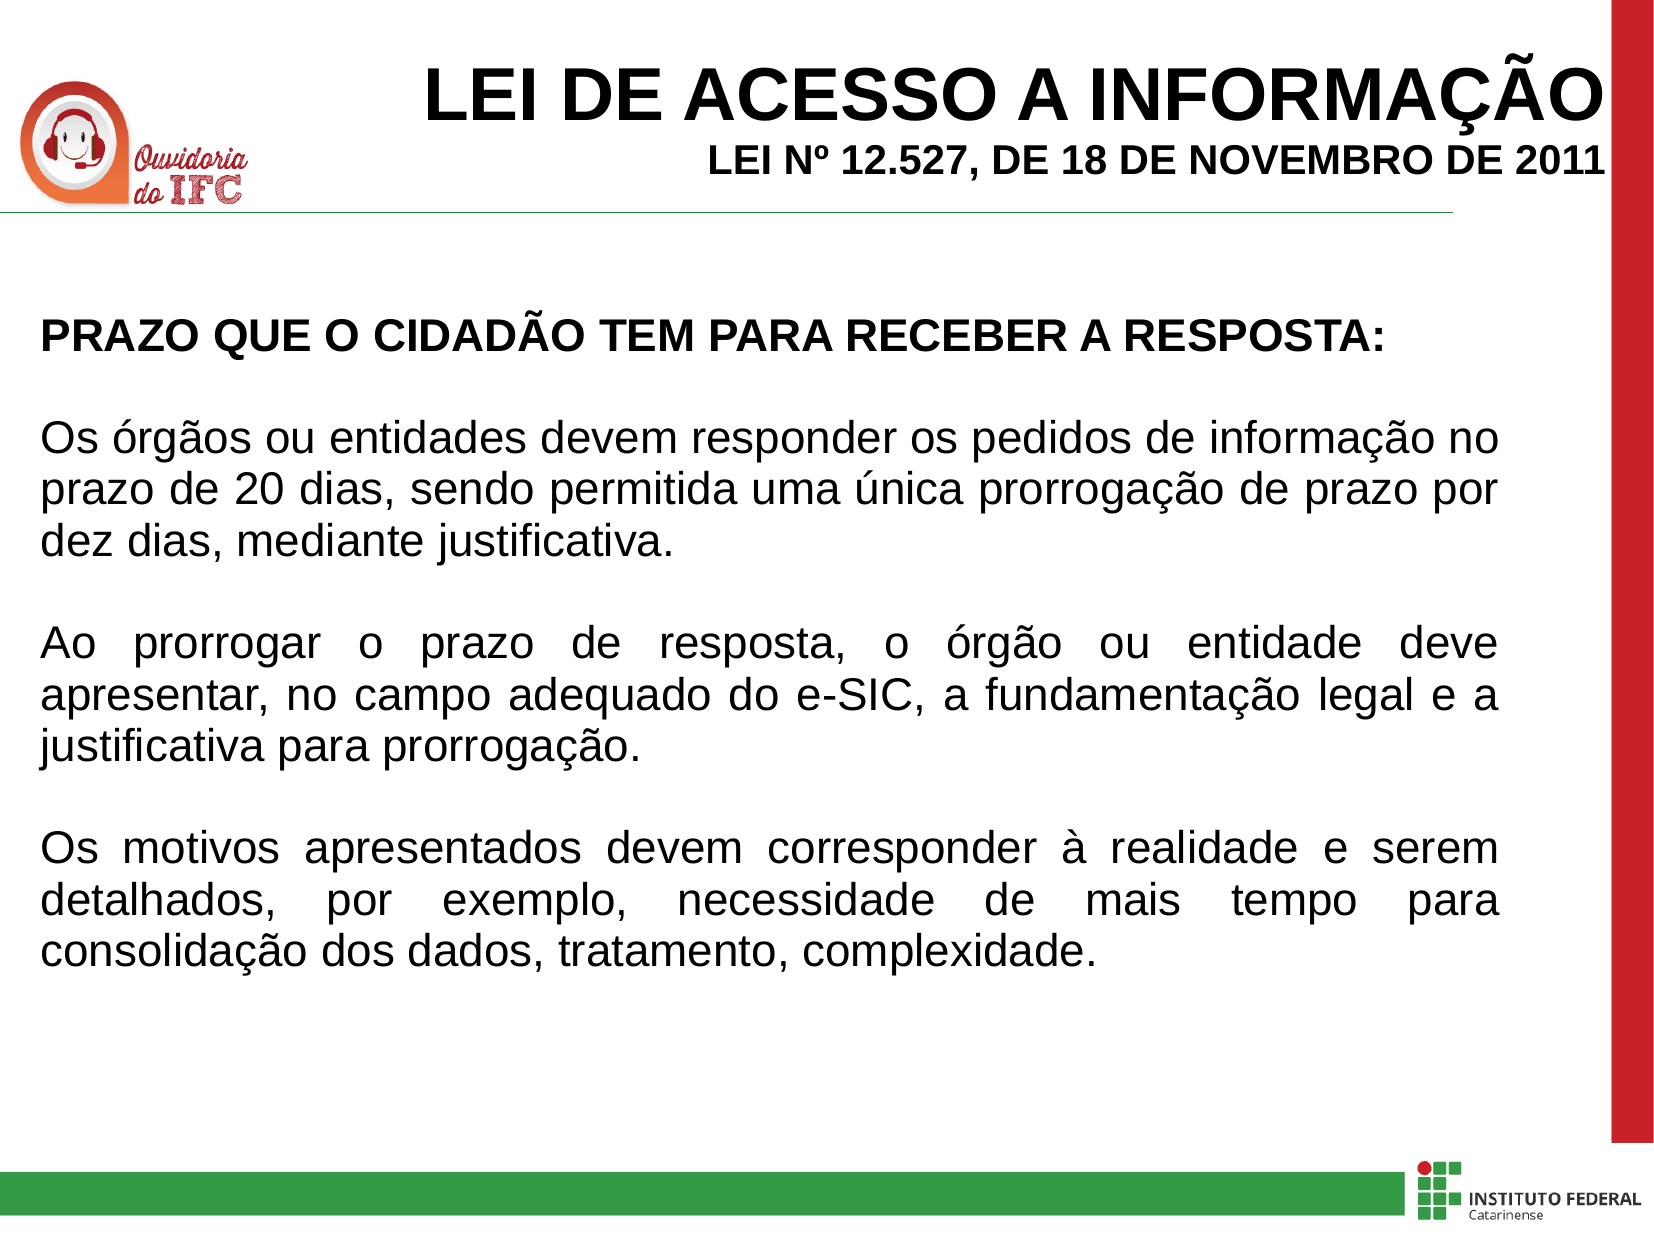

LEI DE ACESSO A INFORMAÇÃO
LEI Nº 12.527, DE 18 DE NOVEMBRO DE 2011
#
PRAZO QUE O CIDADÃO TEM PARA RECEBER A RESPOSTA:
Os órgãos ou entidades devem responder os pedidos de informação no prazo de 20 dias, sendo permitida uma única prorrogação de prazo por dez dias, mediante justificativa.
Ao prorrogar o prazo de resposta, o órgão ou entidade deve apresentar, no campo adequado do e-SIC, a fundamentação legal e a justificativa para prorrogação.
Os motivos apresentados devem corresponder à realidade e serem detalhados, por exemplo, necessidade de mais tempo para consolidação dos dados, tratamento, complexidade.